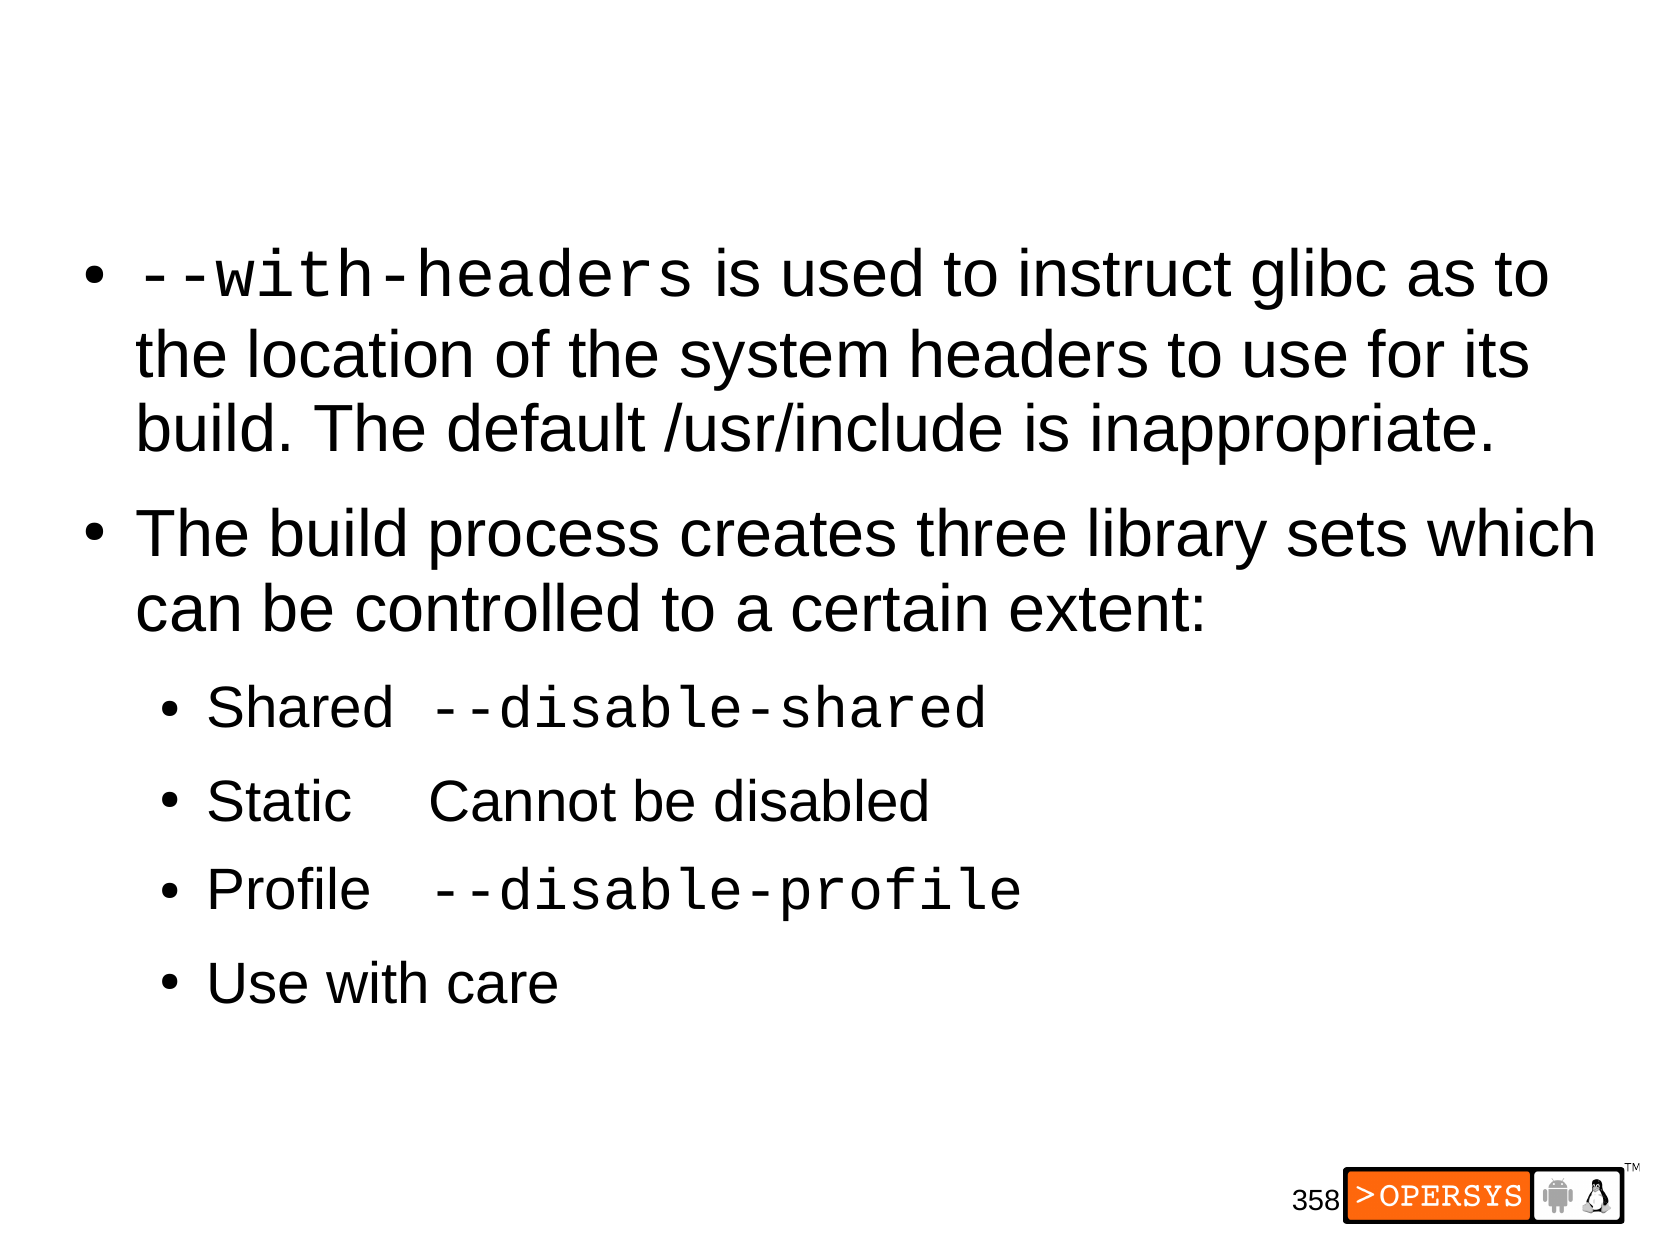

# --with-headers is used to instruct glibc as to the location of the system headers to use for its build. The default /usr/include is inappropriate.
The build process creates three library sets which can be controlled to a certain extent:
Shared	--disable-shared
Static		Cannot be disabled
Profile	--disable-profile
Use with care